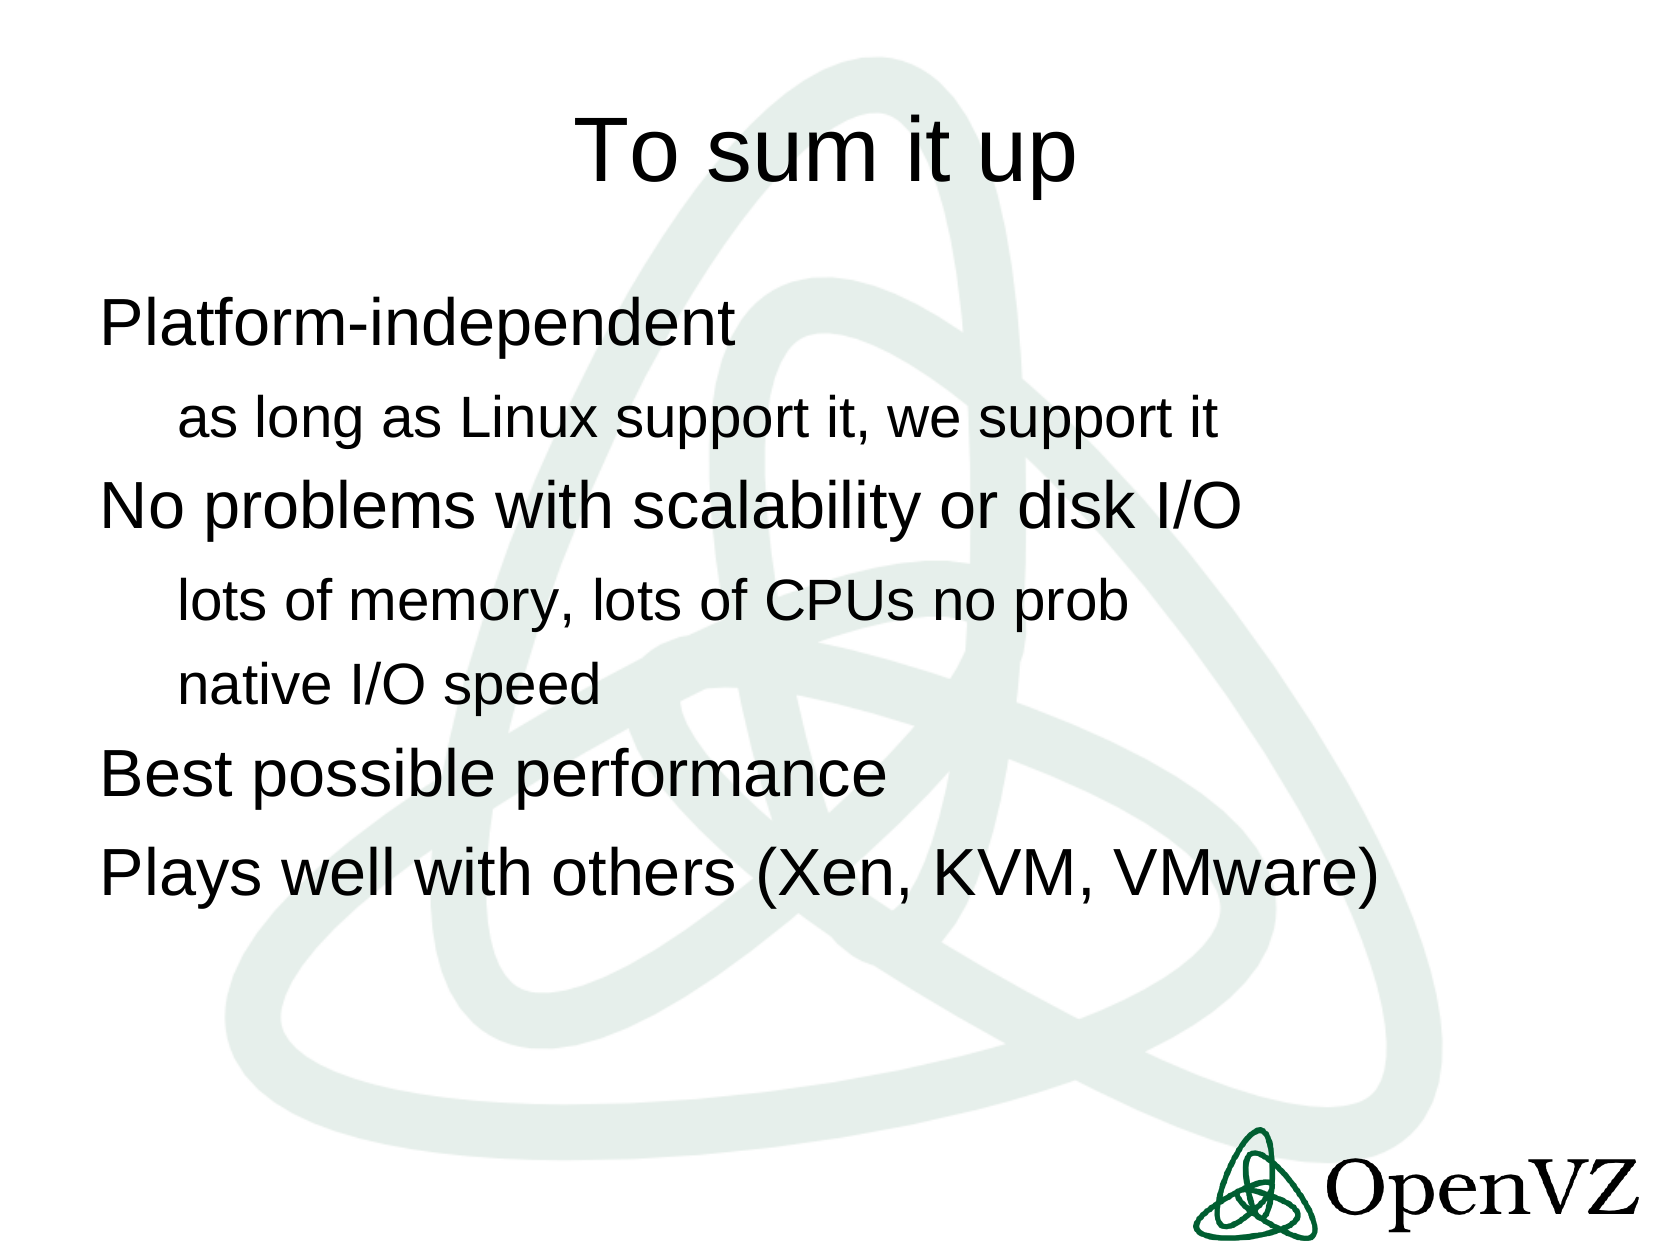

# To sum it up
Platform-independent
as long as Linux support it, we support it
No problems with scalability or disk I/O
lots of memory, lots of CPUs no prob
native I/O speed
Best possible performance
Plays well with others (Xen, KVM, VMware)